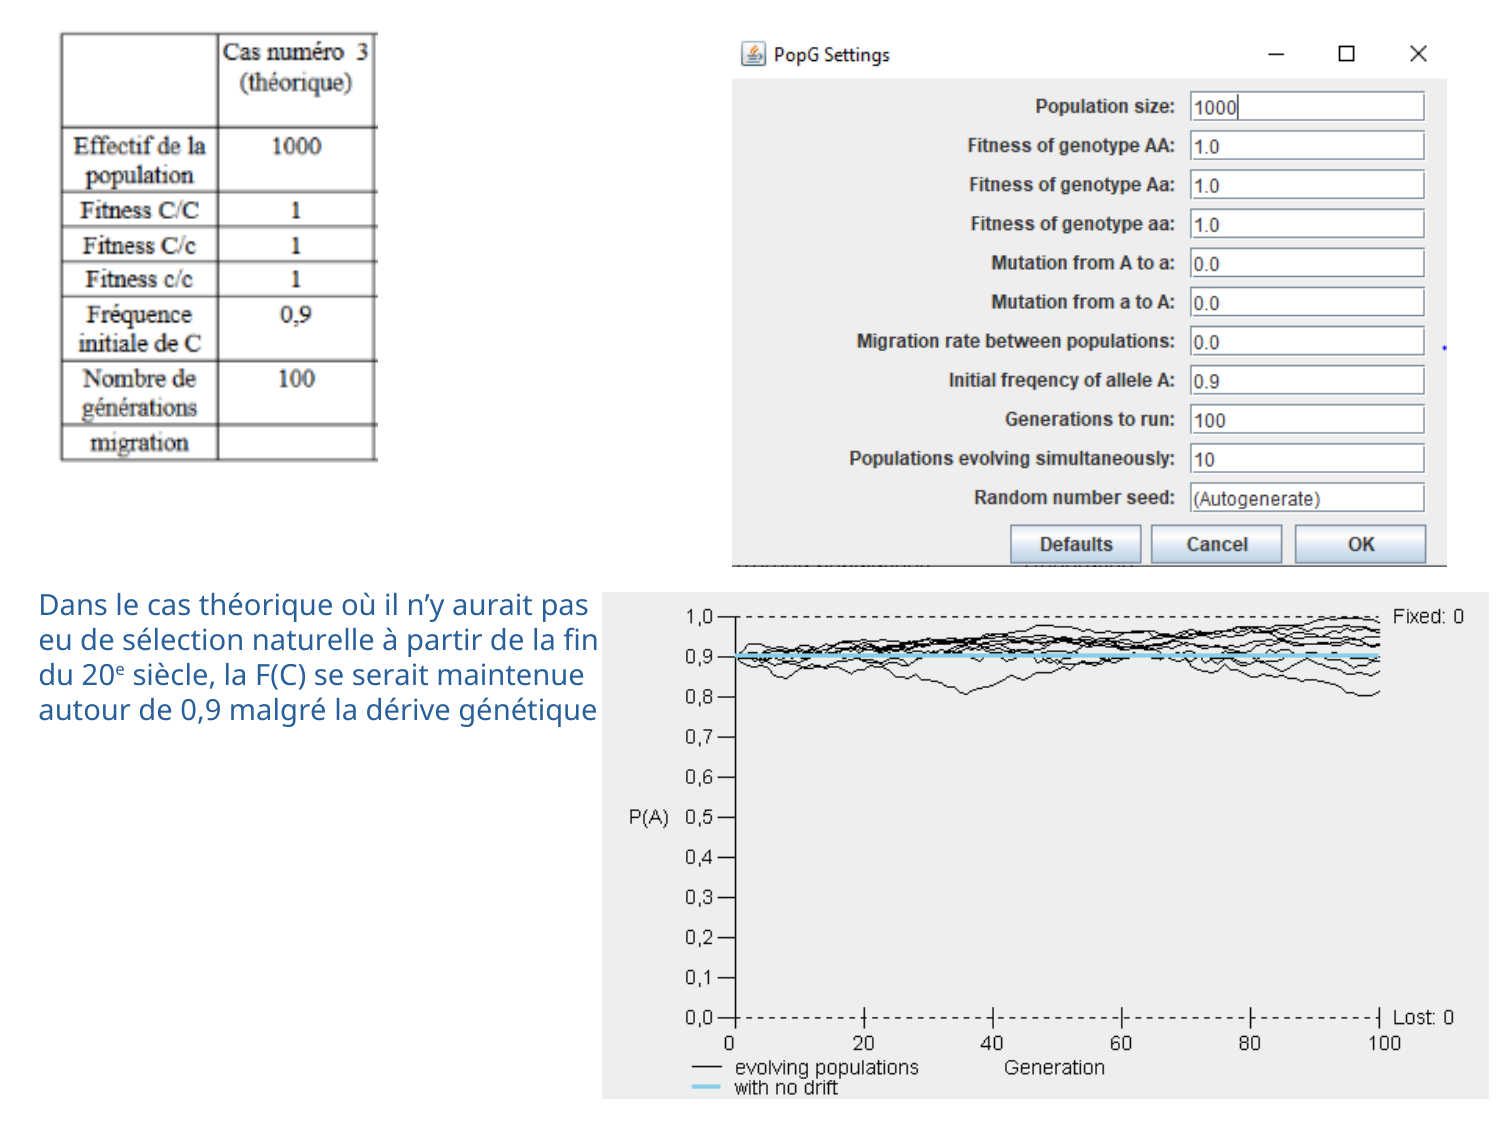

Dans le cas théorique où il n’y aurait pas
eu de sélection naturelle à partir de la fin
du 20e siècle, la F(C) se serait maintenue
autour de 0,9 malgré la dérive génétique